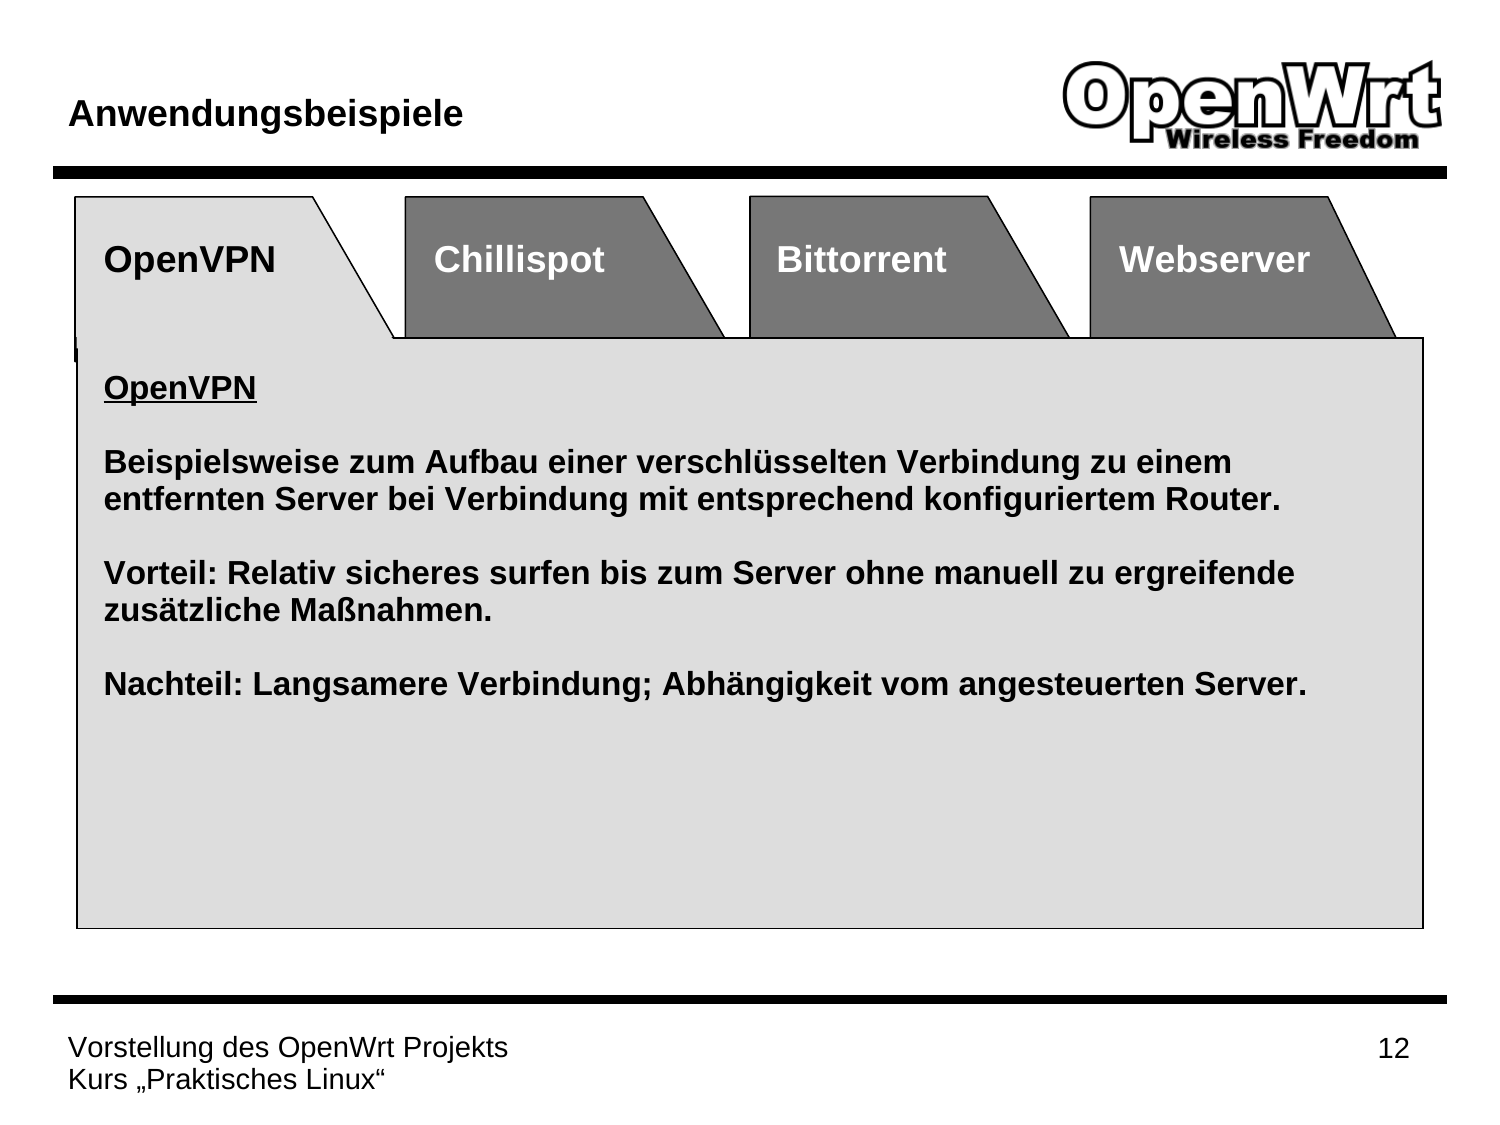

# Anwendungsbeispiele
OpenVPN
Chillispot
Bittorrent
Webserver
OpenVPN
Beispielsweise zum Aufbau einer verschlüsselten Verbindung zu einem entfernten Server bei Verbindung mit entsprechend konfiguriertem Router.
Vorteil: Relativ sicheres surfen bis zum Server ohne manuell zu ergreifende
zusätzliche Maßnahmen.
Nachteil: Langsamere Verbindung; Abhängigkeit vom angesteuerten Server.
12